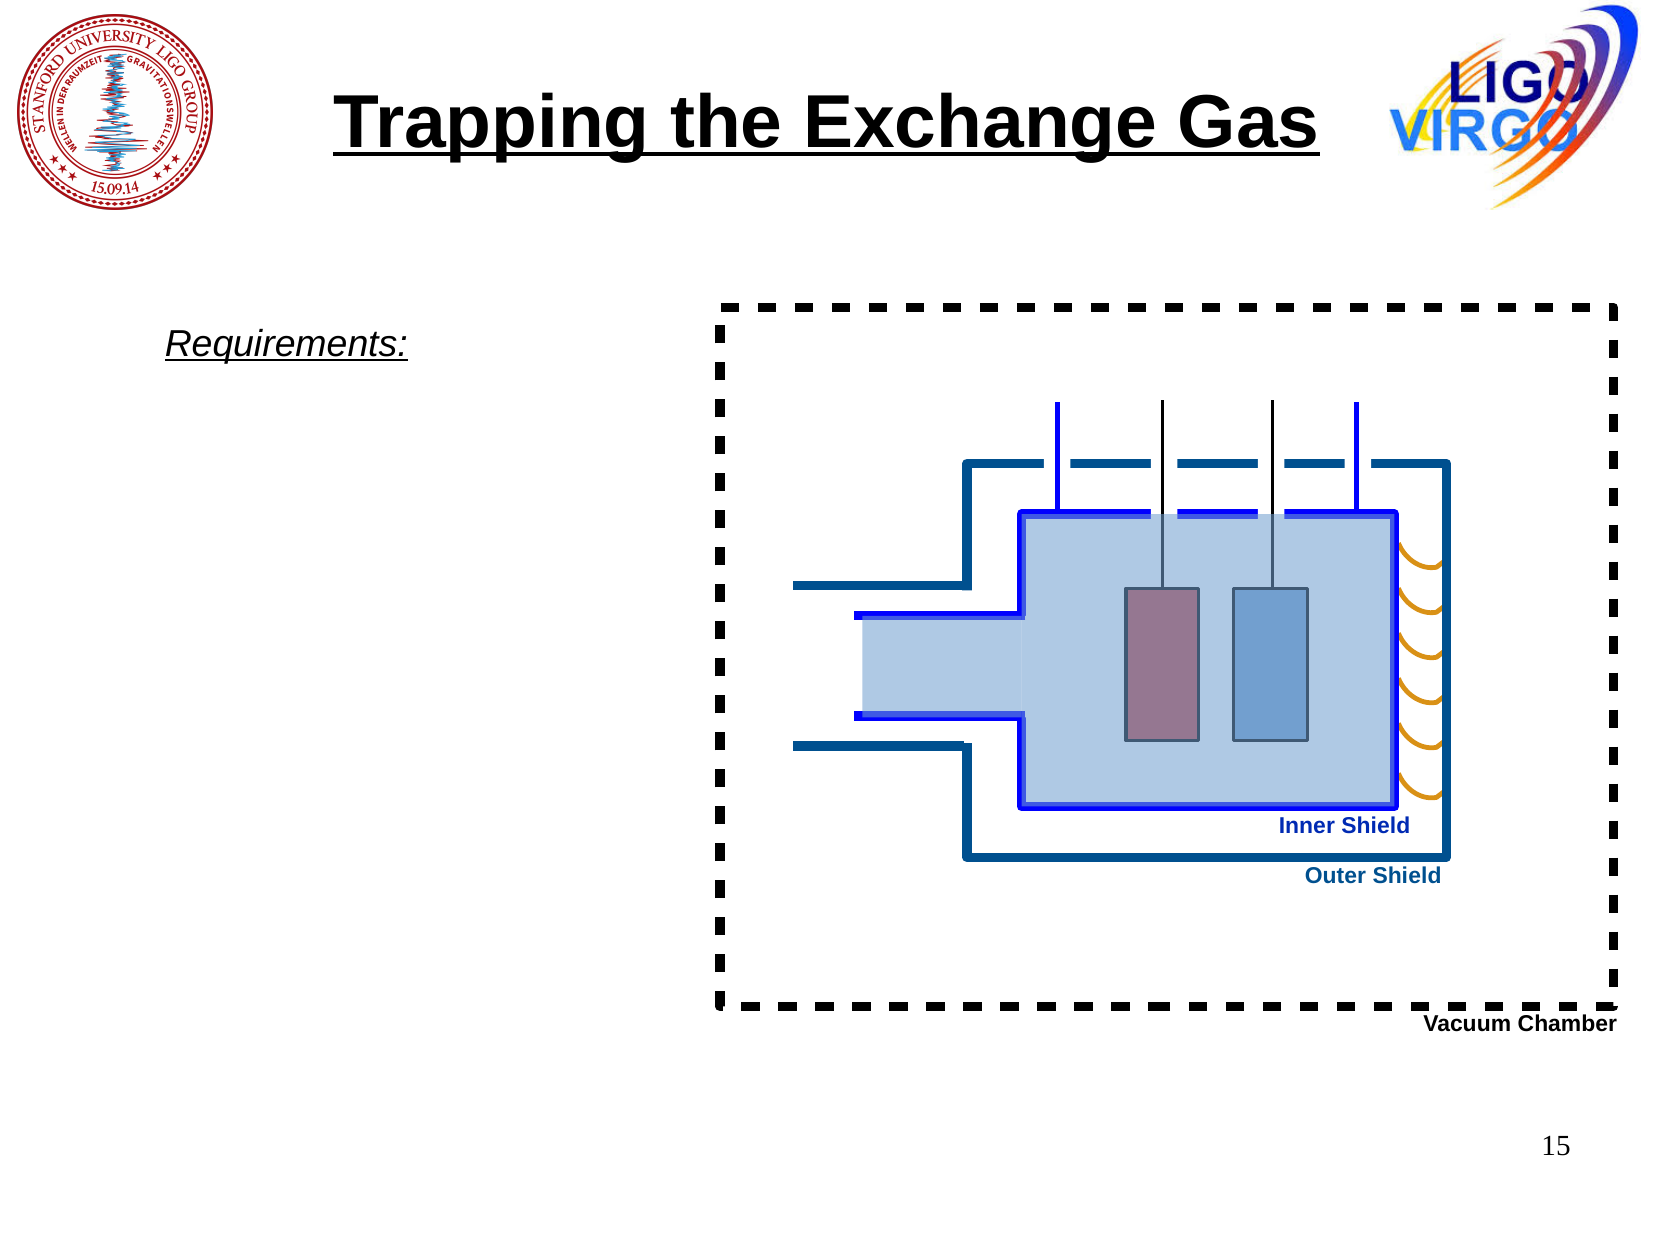

# Trapping the Exchange Gas
Requirements:
Inner Shield
Outer Shield
Vacuum Chamber
15